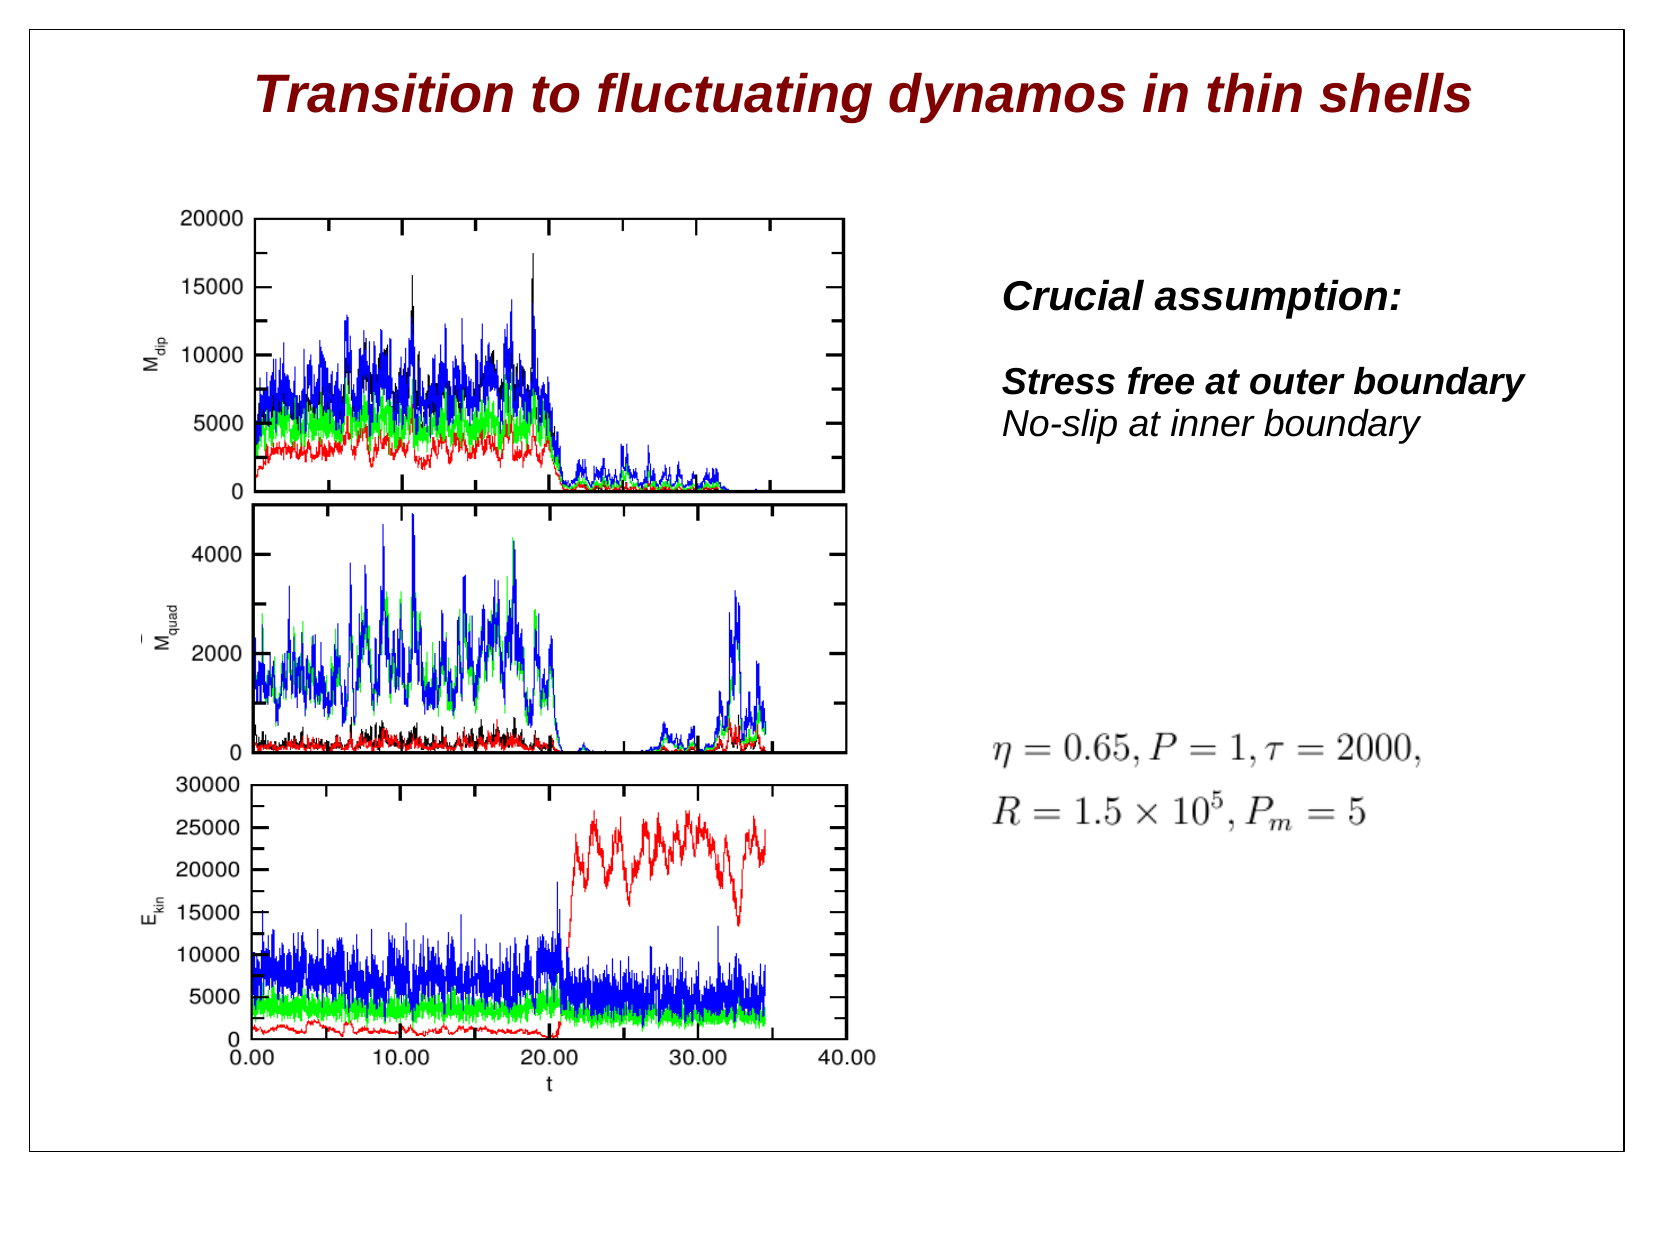

Transition to fluctuating dynamos in thin shells
Crucial assumption:
Stress free at outer boundary
No-slip at inner boundary